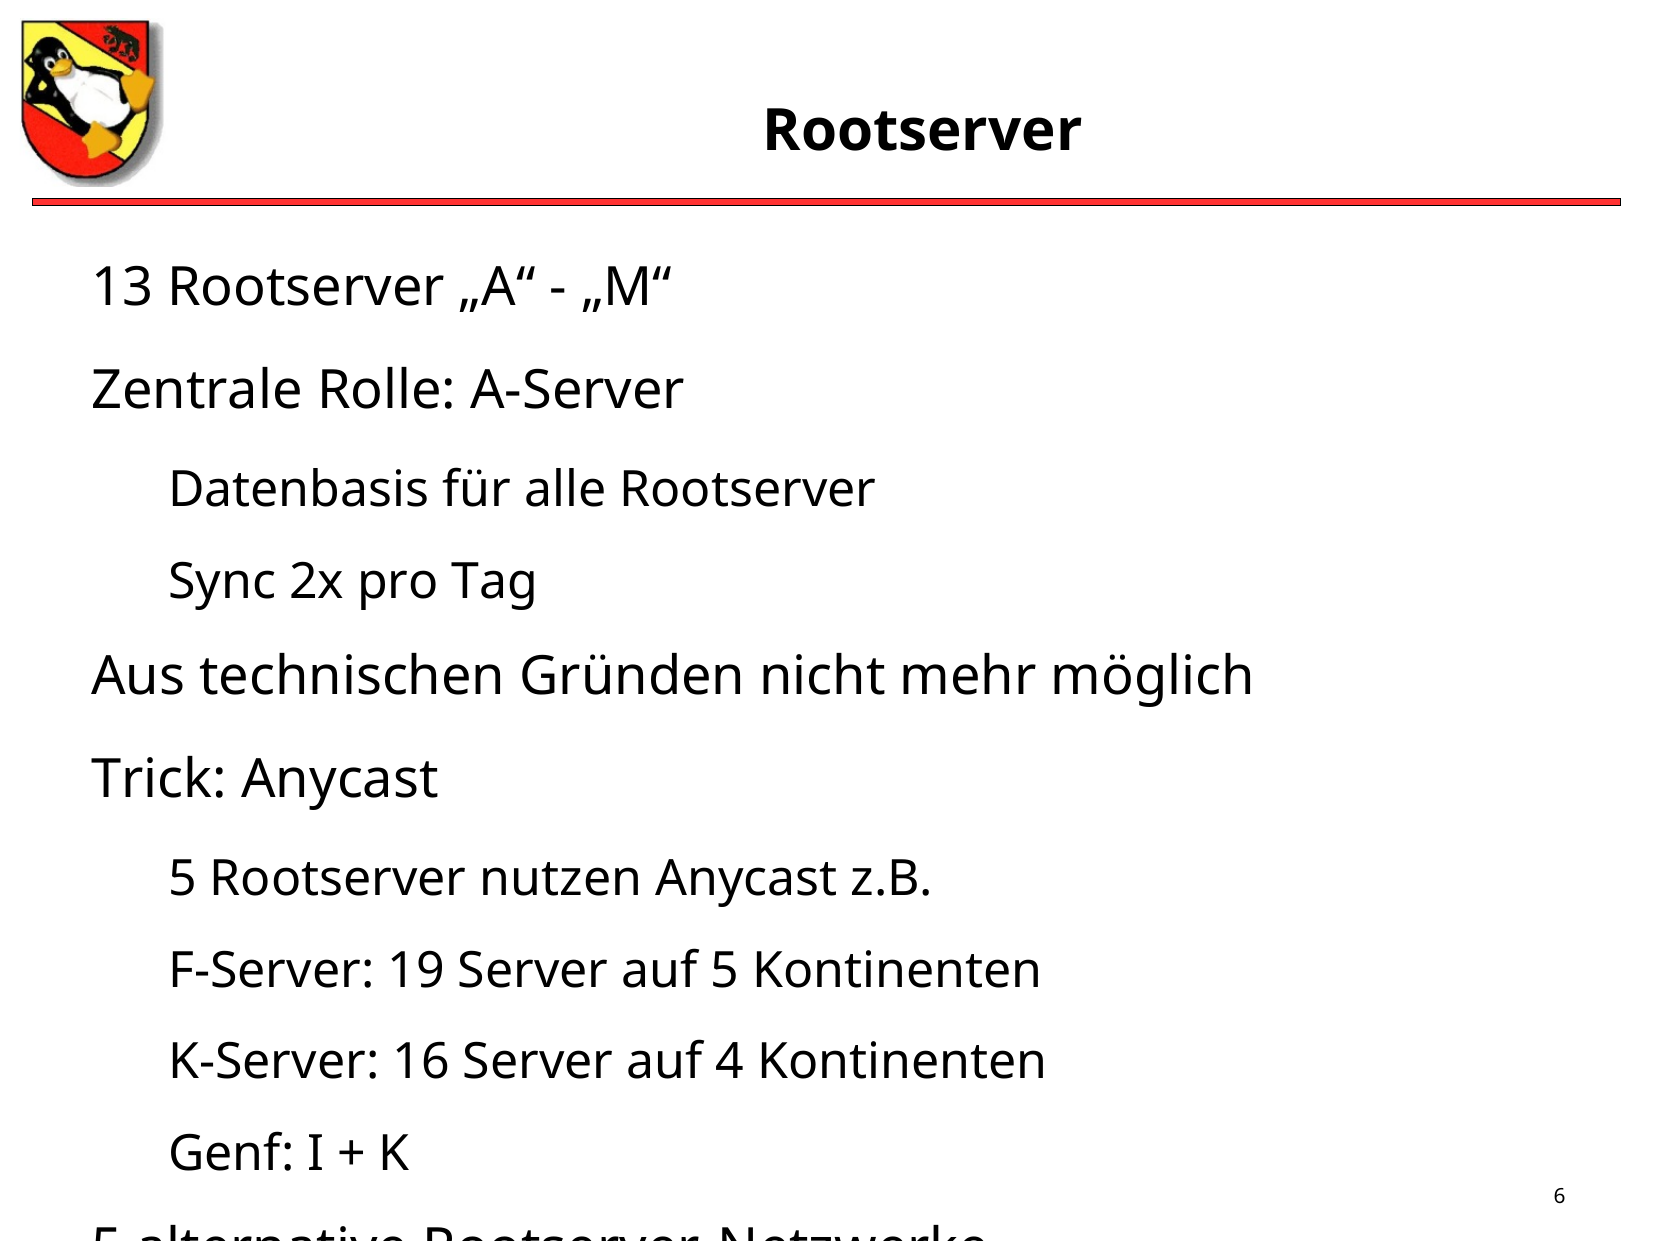

# Rootserver
13 Rootserver „A“ - „M“
Zentrale Rolle: A-Server
Datenbasis für alle Rootserver
Sync 2x pro Tag
Aus technischen Gründen nicht mehr möglich
Trick: Anycast
5 Rootserver nutzen Anycast z.B.
F-Server: 19 Server auf 5 Kontinenten
K-Server: 16 Server auf 4 Kontinenten
Genf: I + K
5 alternative Rootserver-Netzwerke